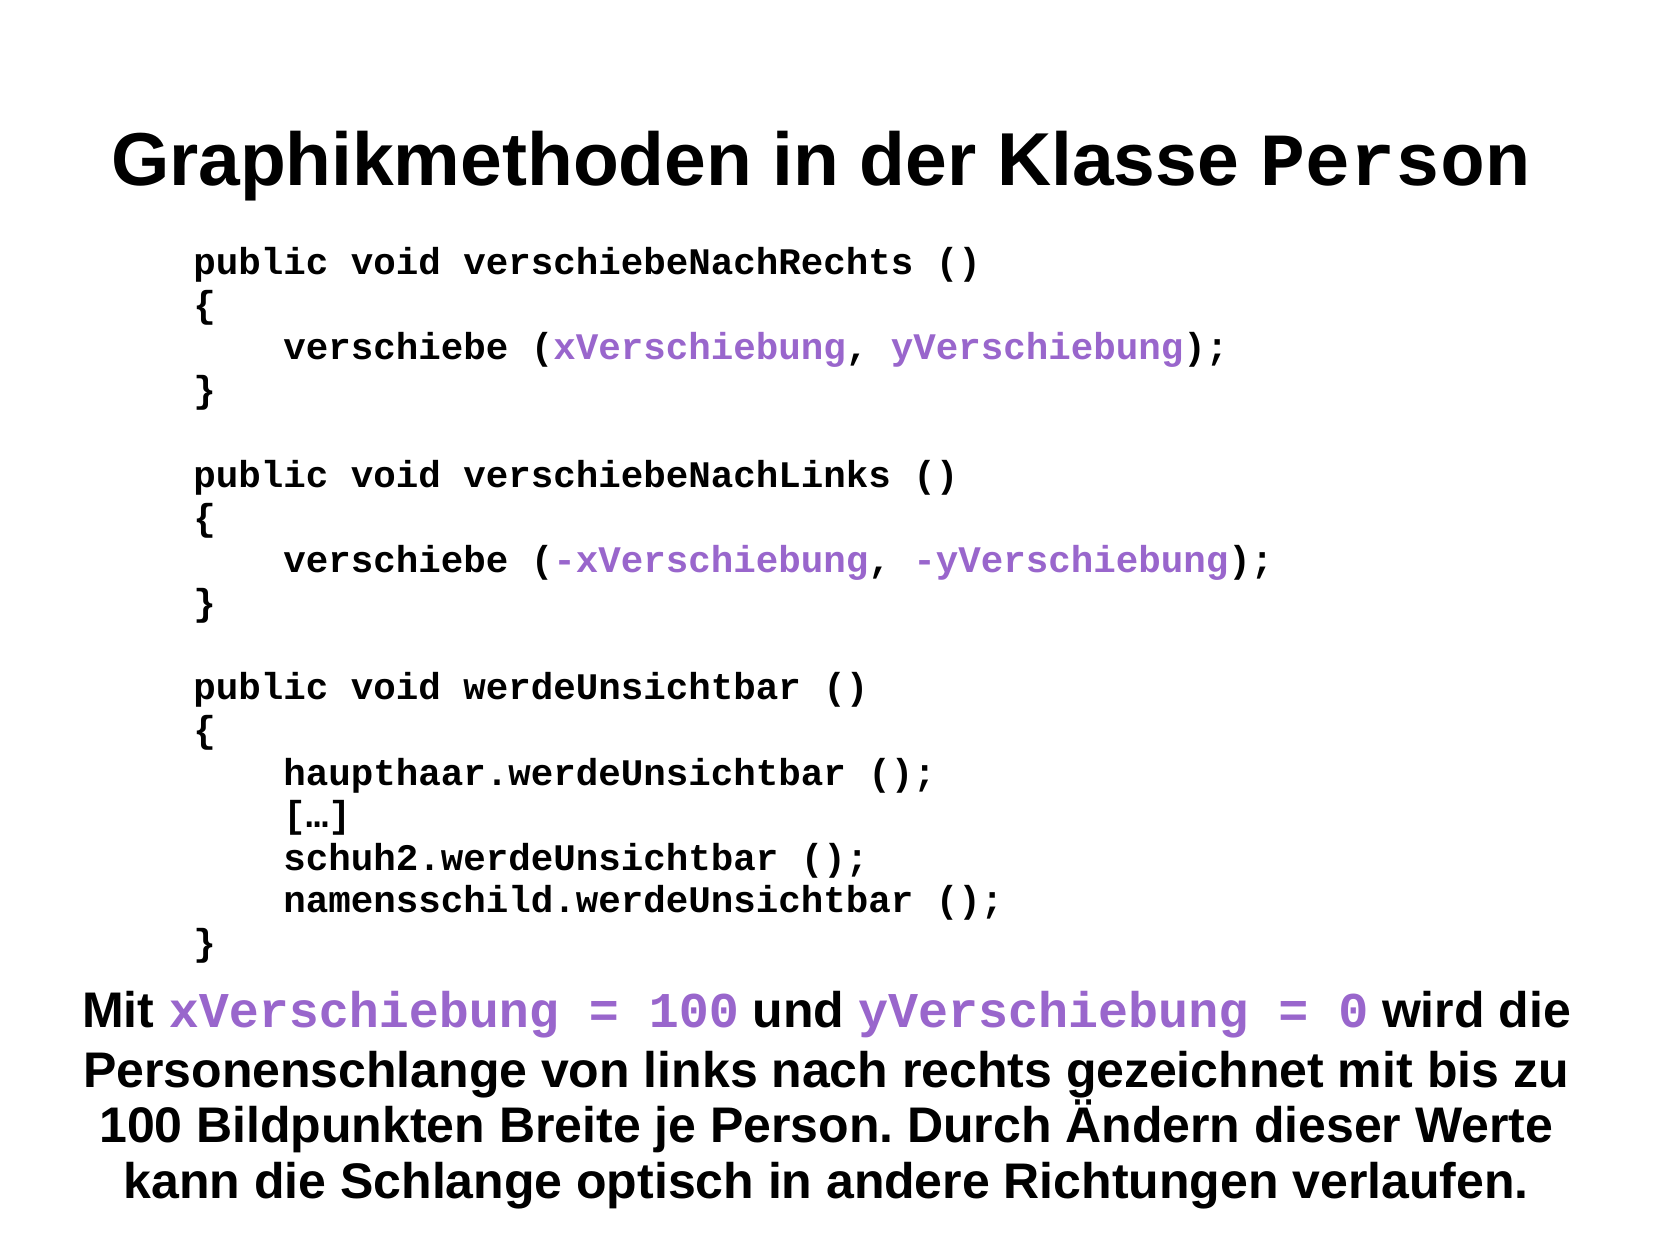

# Graphikmethoden in der Klasse Person
 public void verschiebeNachRechts ()
 {
 verschiebe (xVerschiebung, yVerschiebung);
 }
 public void verschiebeNachLinks ()
 {
 verschiebe (-xVerschiebung, -yVerschiebung);
 }
 public void werdeUnsichtbar ()
 {
 haupthaar.werdeUnsichtbar ();
 […]
 schuh2.werdeUnsichtbar ();
 namensschild.werdeUnsichtbar ();
 }
Mit xVerschiebung = 100 und yVerschiebung = 0 wird die Personenschlange von links nach rechts gezeichnet mit bis zu 100 Bildpunkten Breite je Person. Durch Ändern dieser Werte kann die Schlange optisch in andere Richtungen verlaufen.